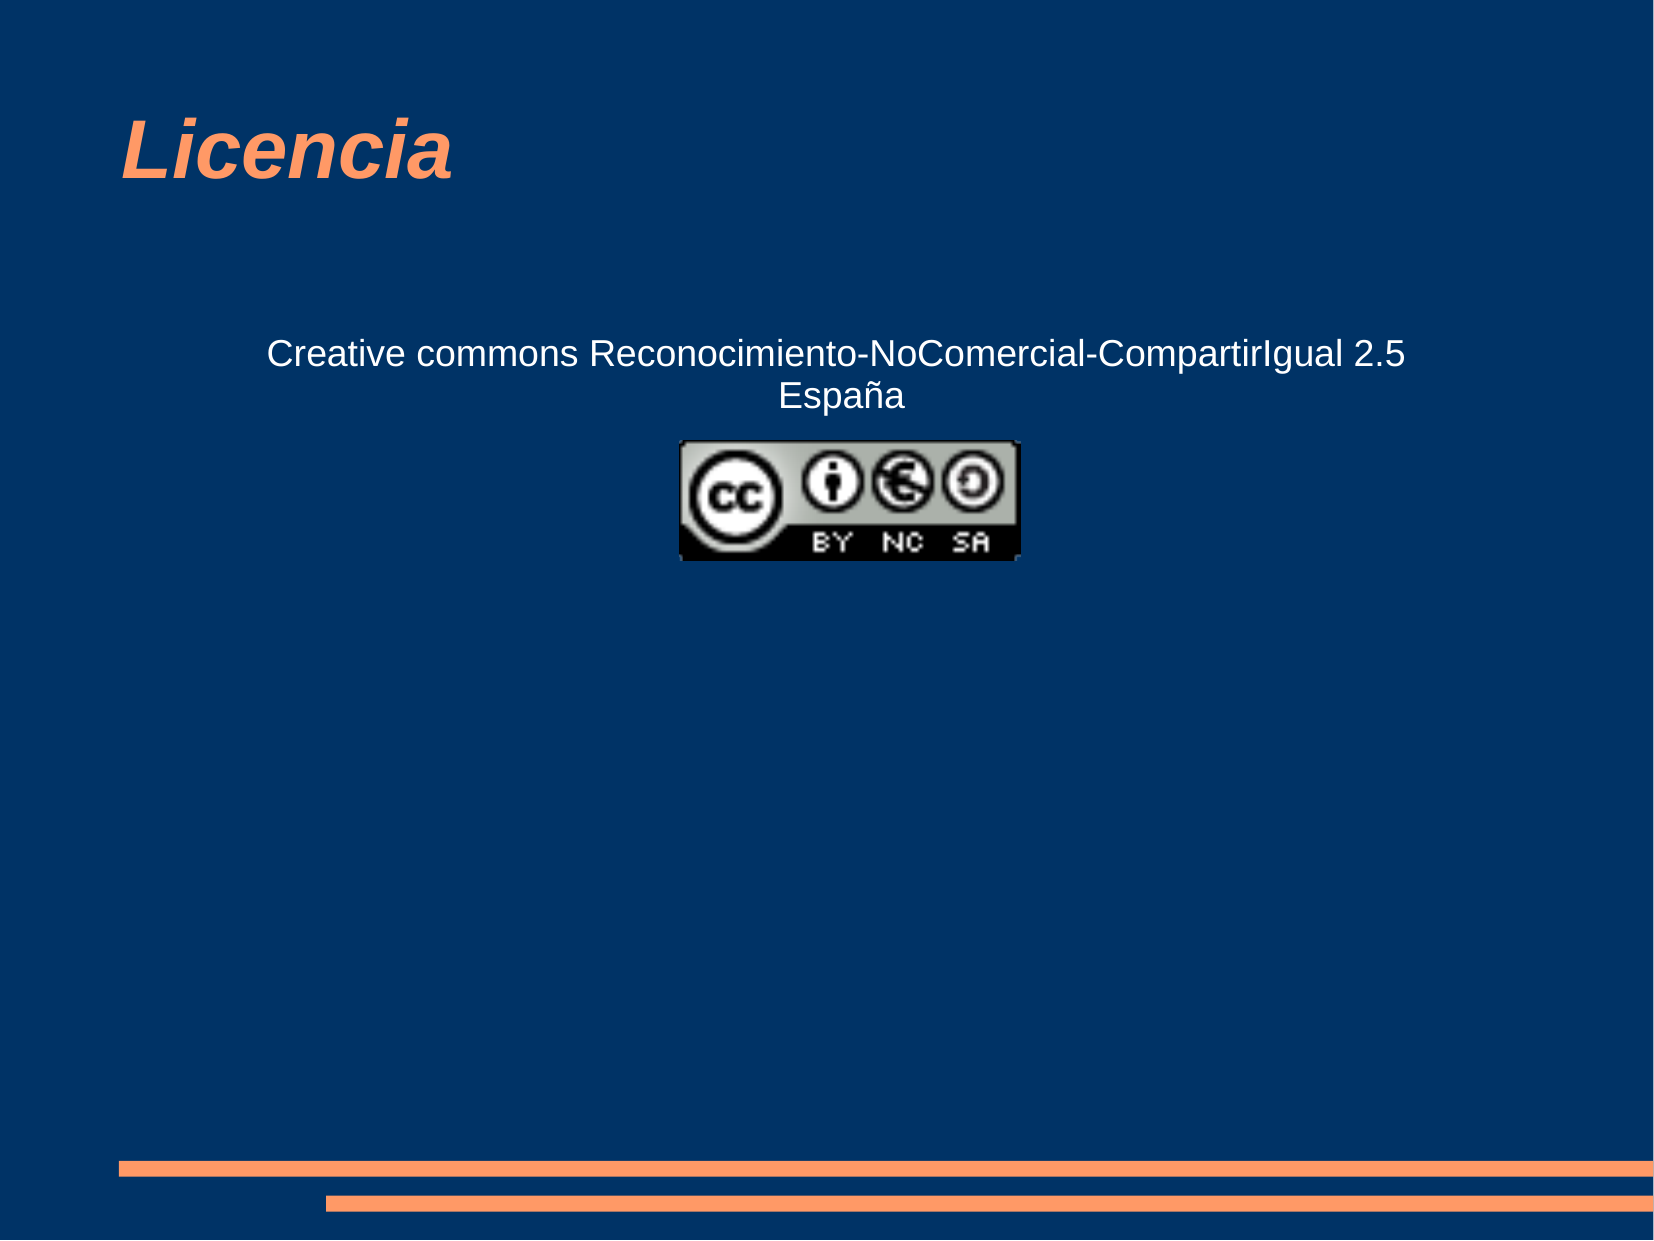

# Licencia
Creative commons Reconocimiento-NoComercial-CompartirIgual 2.5
España